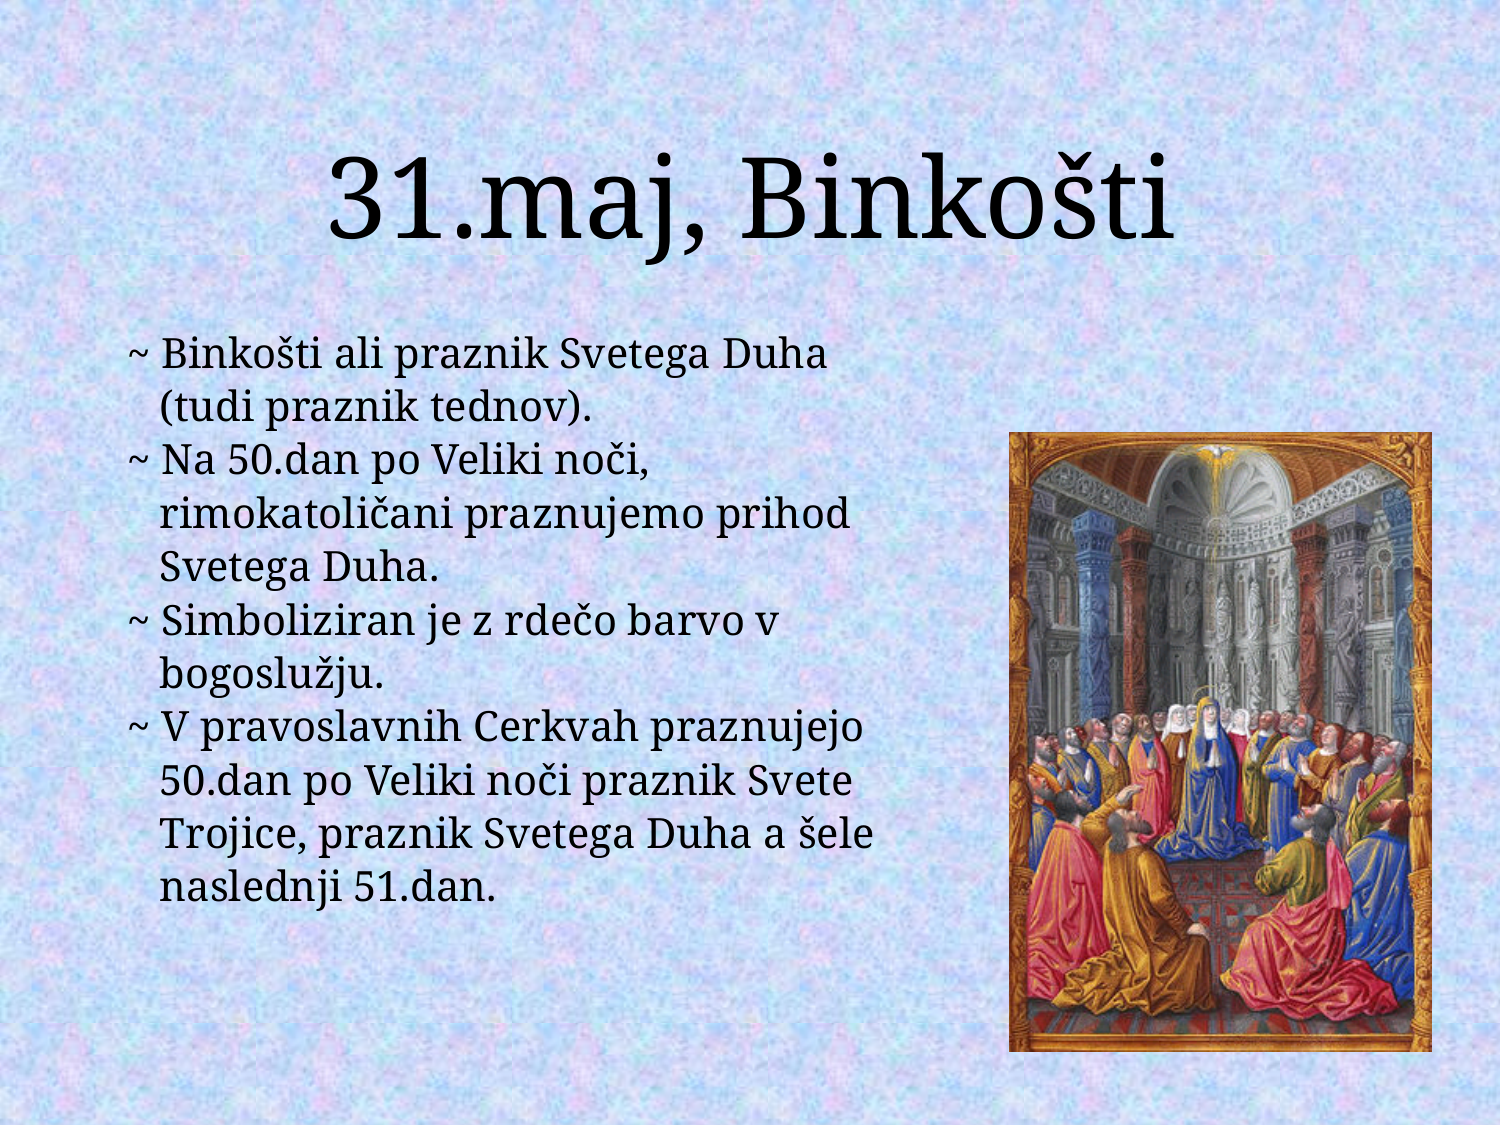

# 31.maj, Binkošti
~ Binkošti ali praznik Svetega Duha
 (tudi praznik tednov).
~ Na 50.dan po Veliki noči,
 rimokatoličani praznujemo prihod
 Svetega Duha.
~ Simboliziran je z rdečo barvo v
 bogoslužju.
~ V pravoslavnih Cerkvah praznujejo
 50.dan po Veliki noči praznik Svete
 Trojice, praznik Svetega Duha a šele
 naslednji 51.dan.